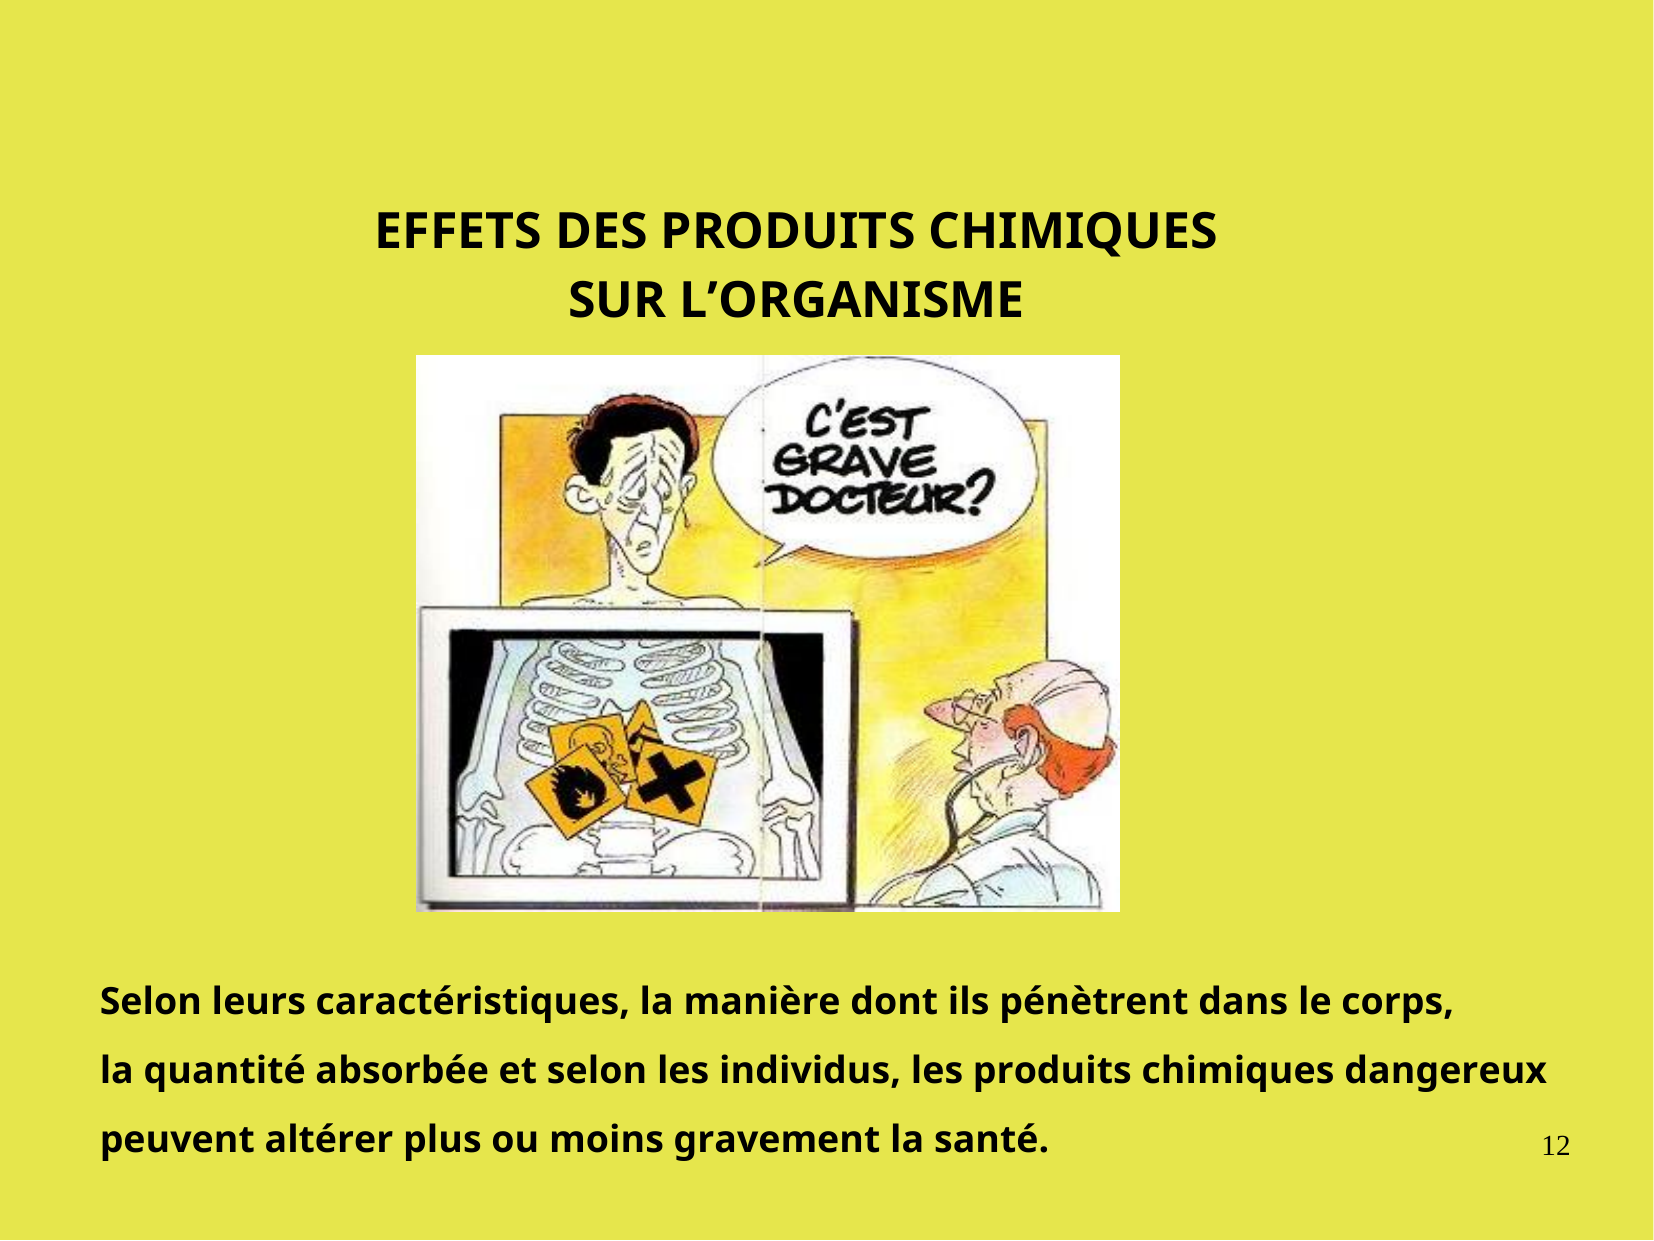

EFFETS DES PRODUITS CHIMIQUES
SUR L’ORGANISME
Selon leurs caractéristiques, la manière dont ils pénètrent dans le corps,
la quantité absorbée et selon les individus, les produits chimiques dangereux
peuvent altérer plus ou moins gravement la santé.
12